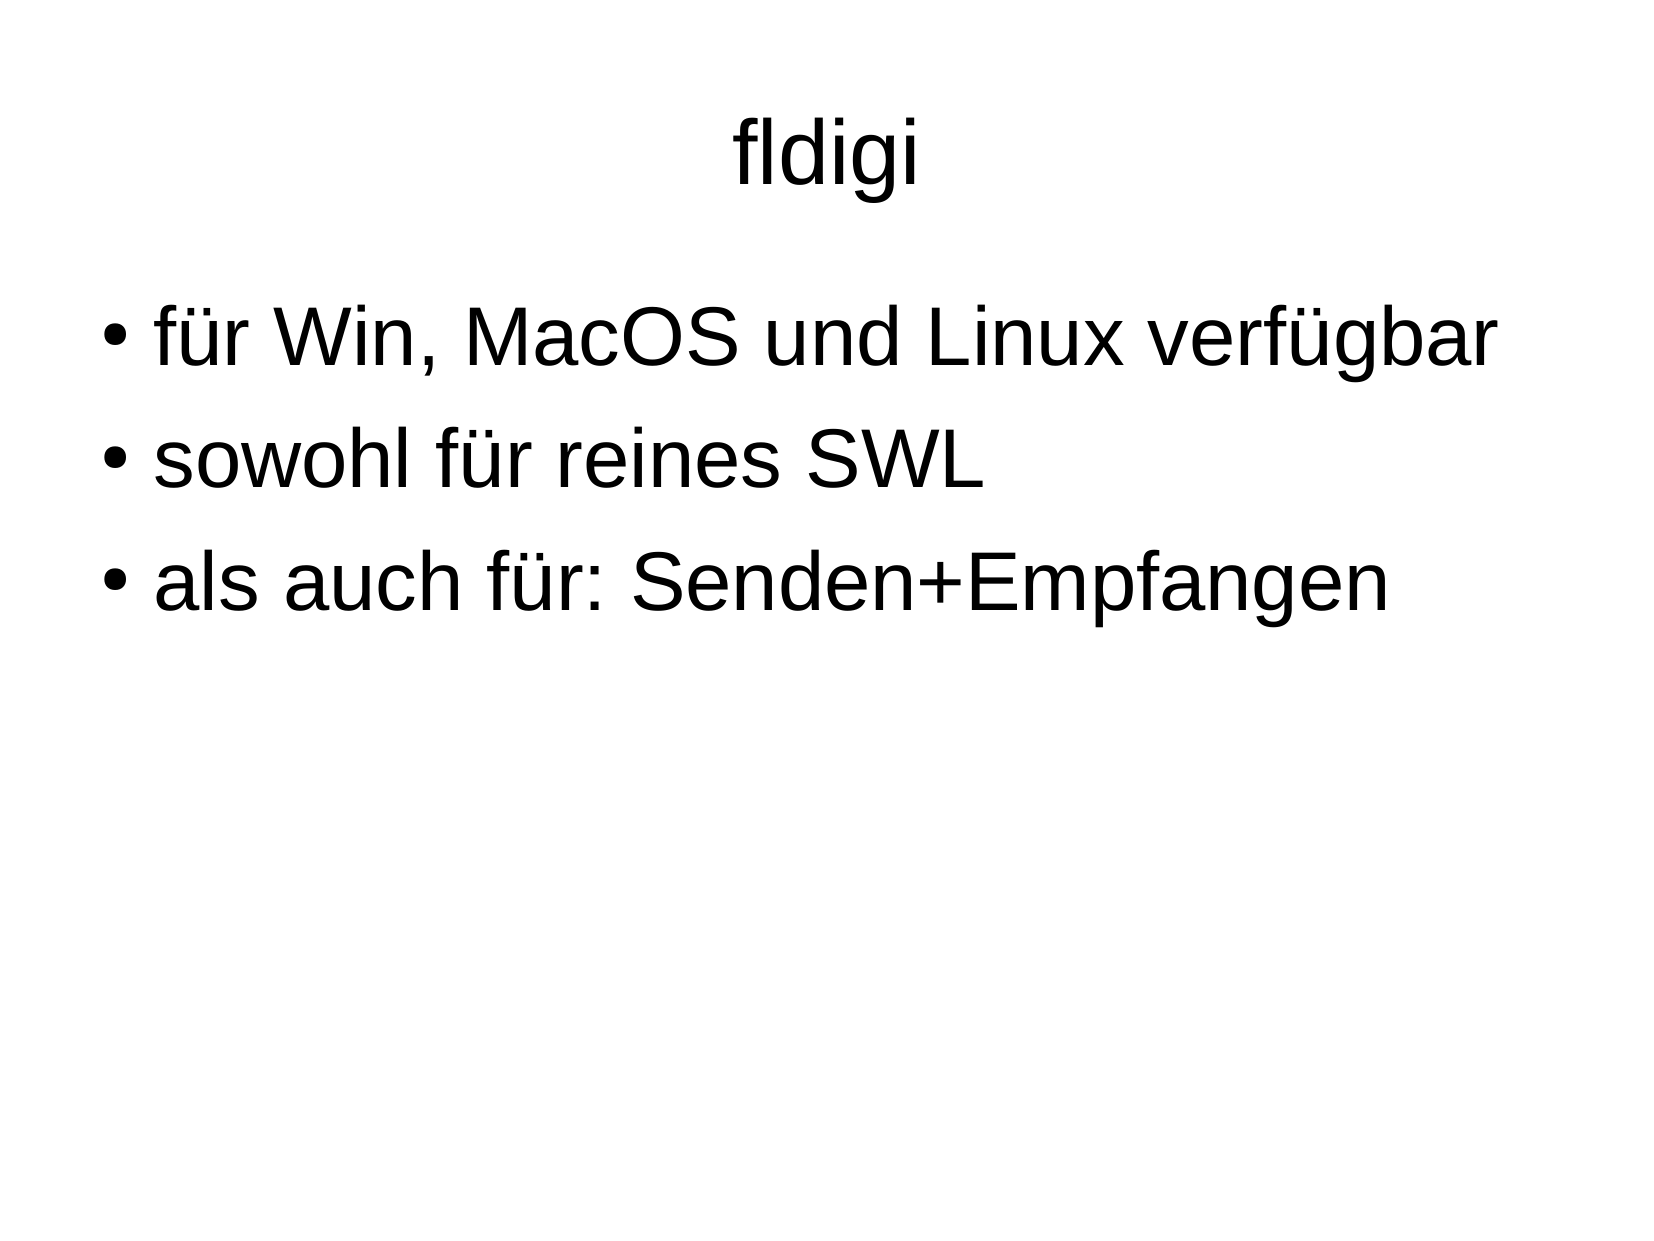

# fldigi
für Win, MacOS und Linux verfügbar
sowohl für reines SWL
als auch für: Senden+Empfangen